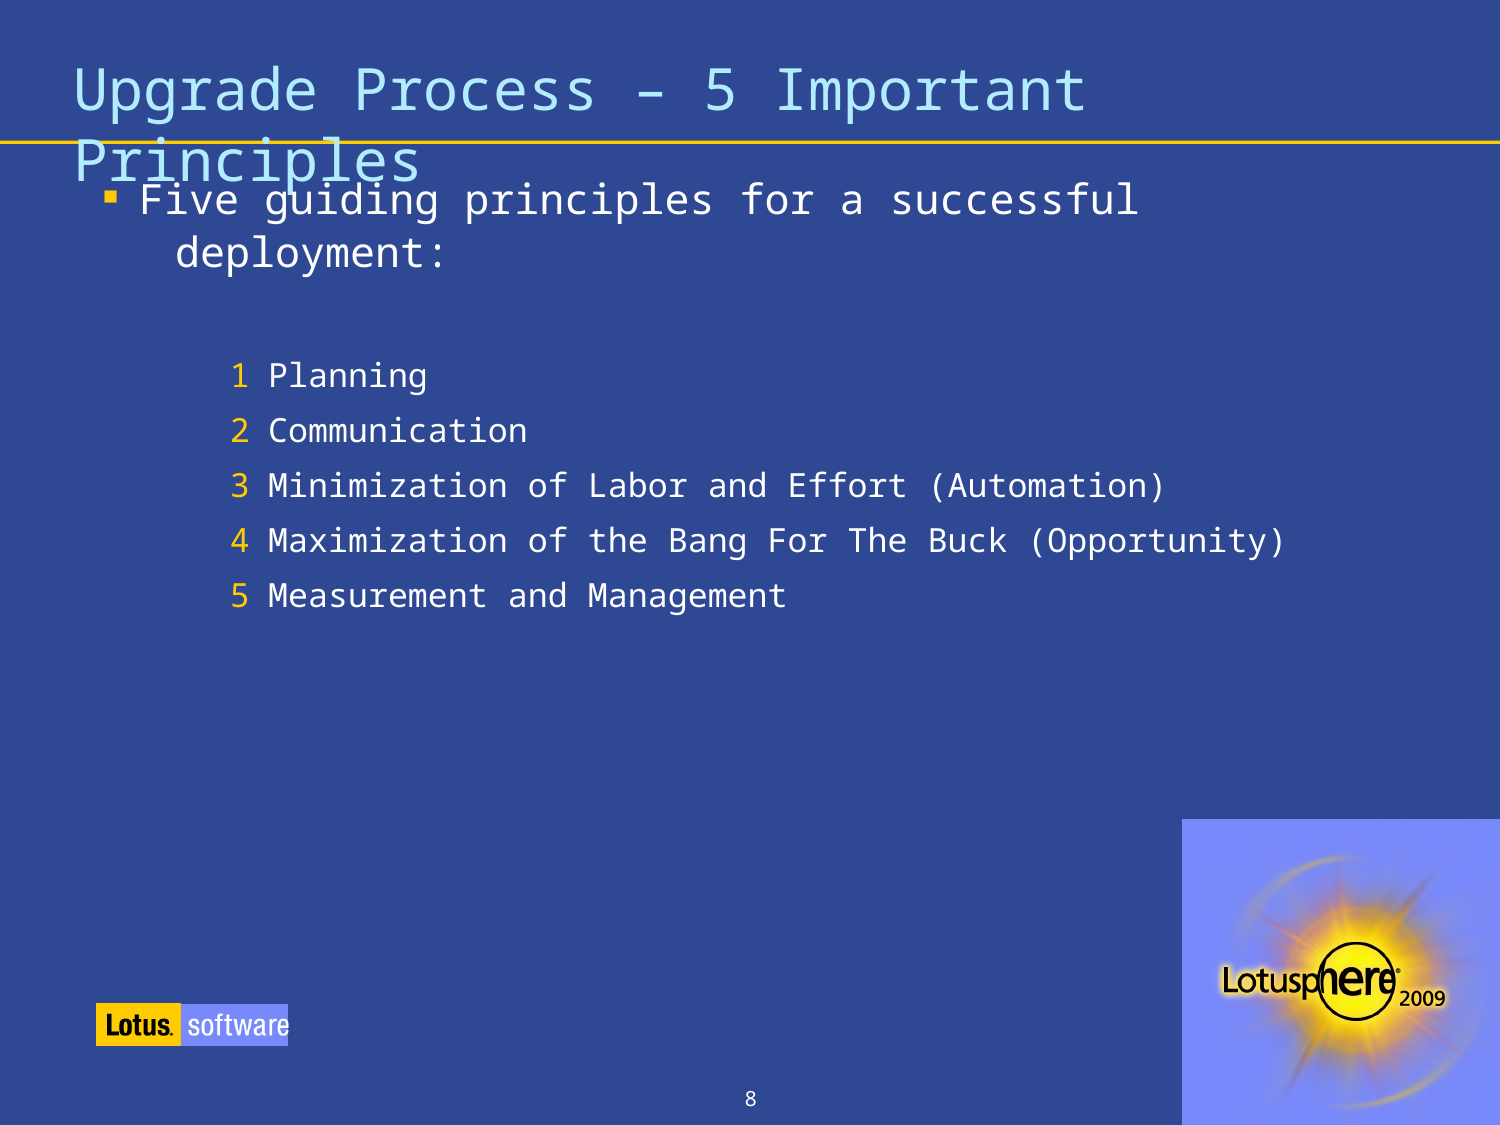

# Upgrade Process – 5 Important Principles
Five guiding principles for a successful deployment:
Planning
Communication
Minimization of Labor and Effort (Automation)‏
Maximization of the Bang For The Buck (Opportunity)‏
Measurement and Management
8